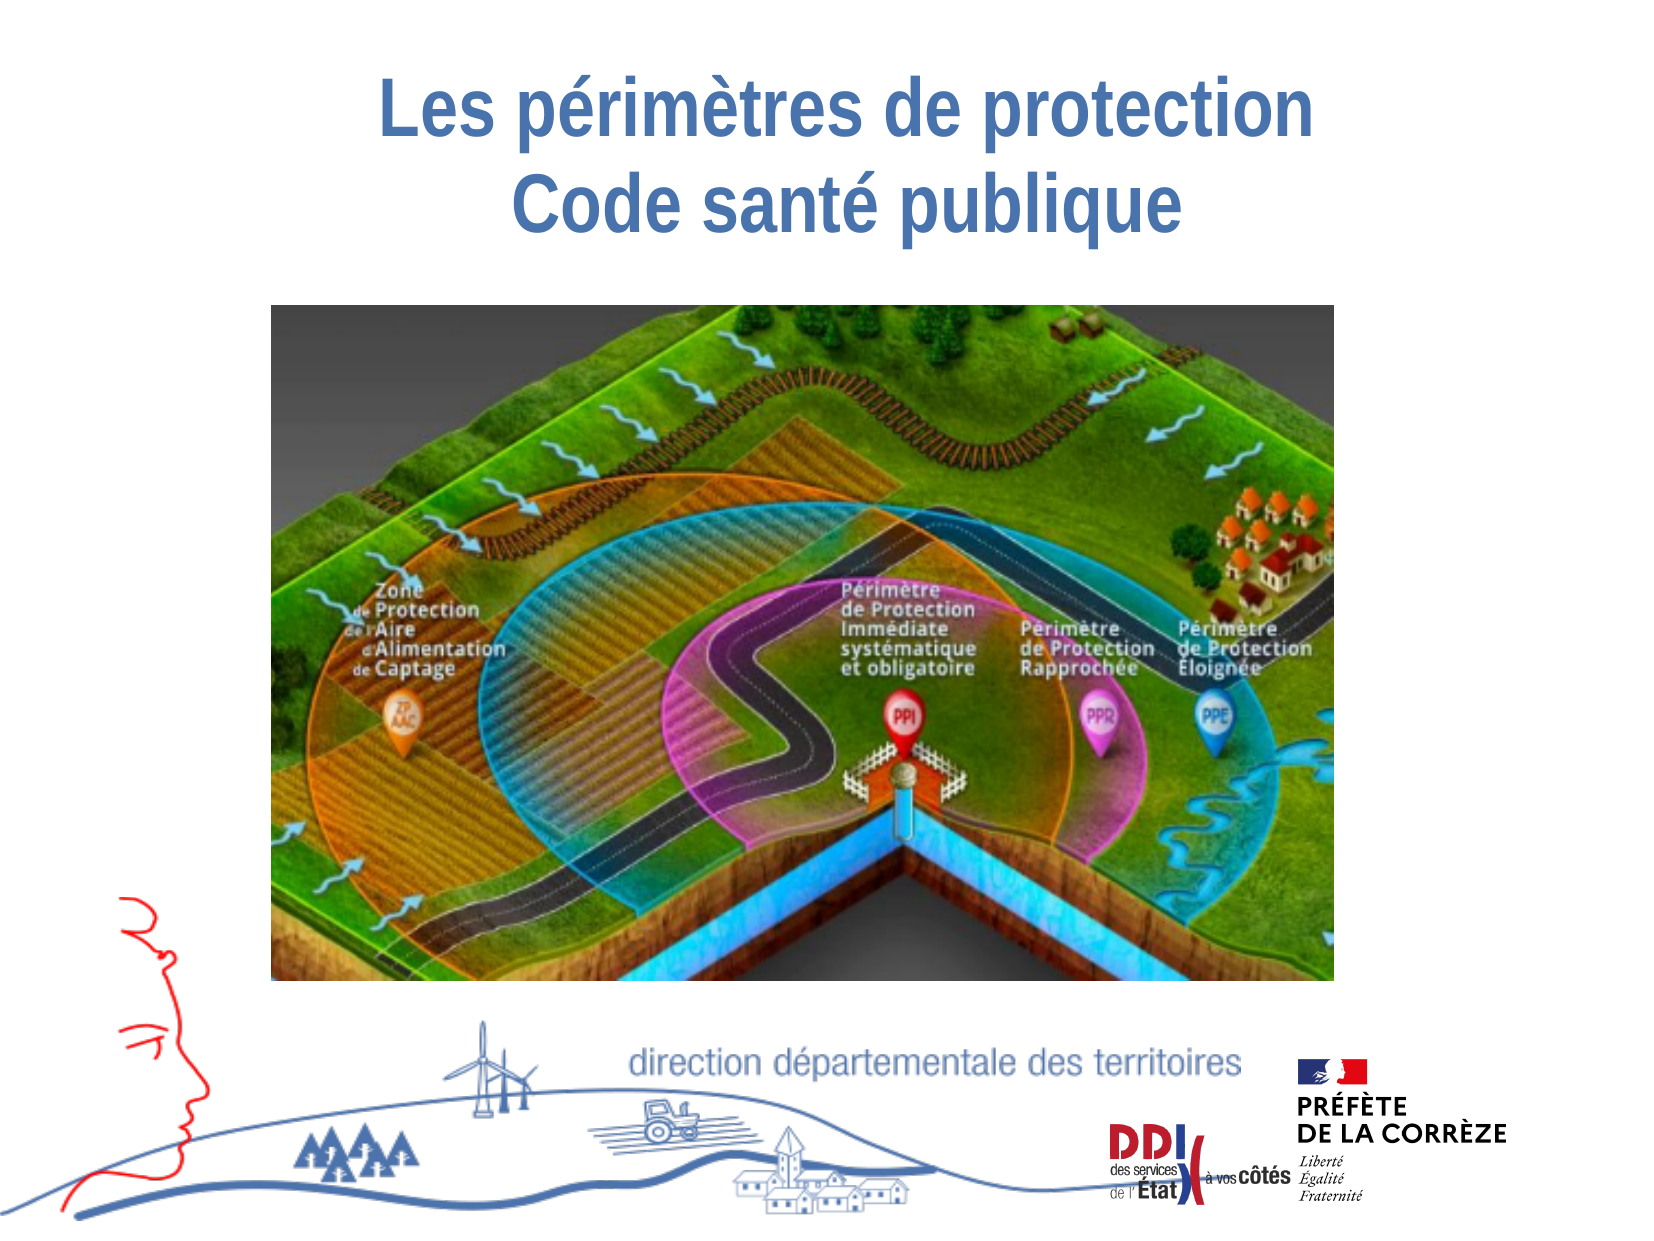

Les périmètres de protection
Code santé publique